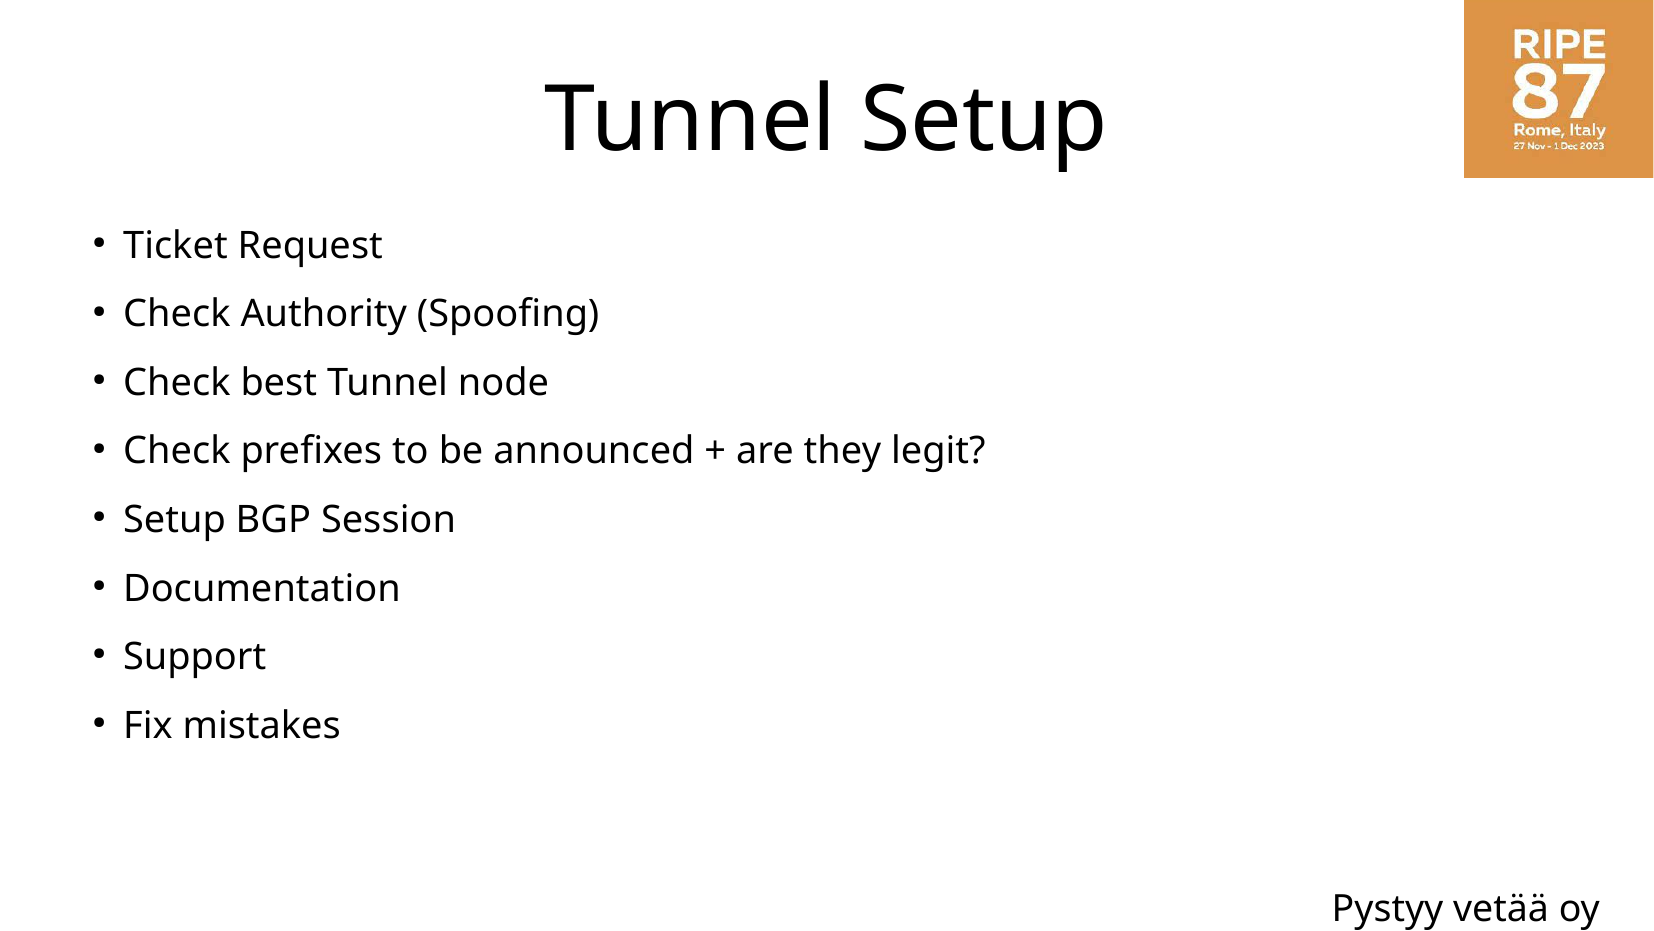

# Tunnel Setup
Ticket Request
Check Authority (Spoofing)
Check best Tunnel node
Check prefixes to be announced + are they legit?
Setup BGP Session
Documentation
Support
Fix mistakes
Pystyy vetää oy